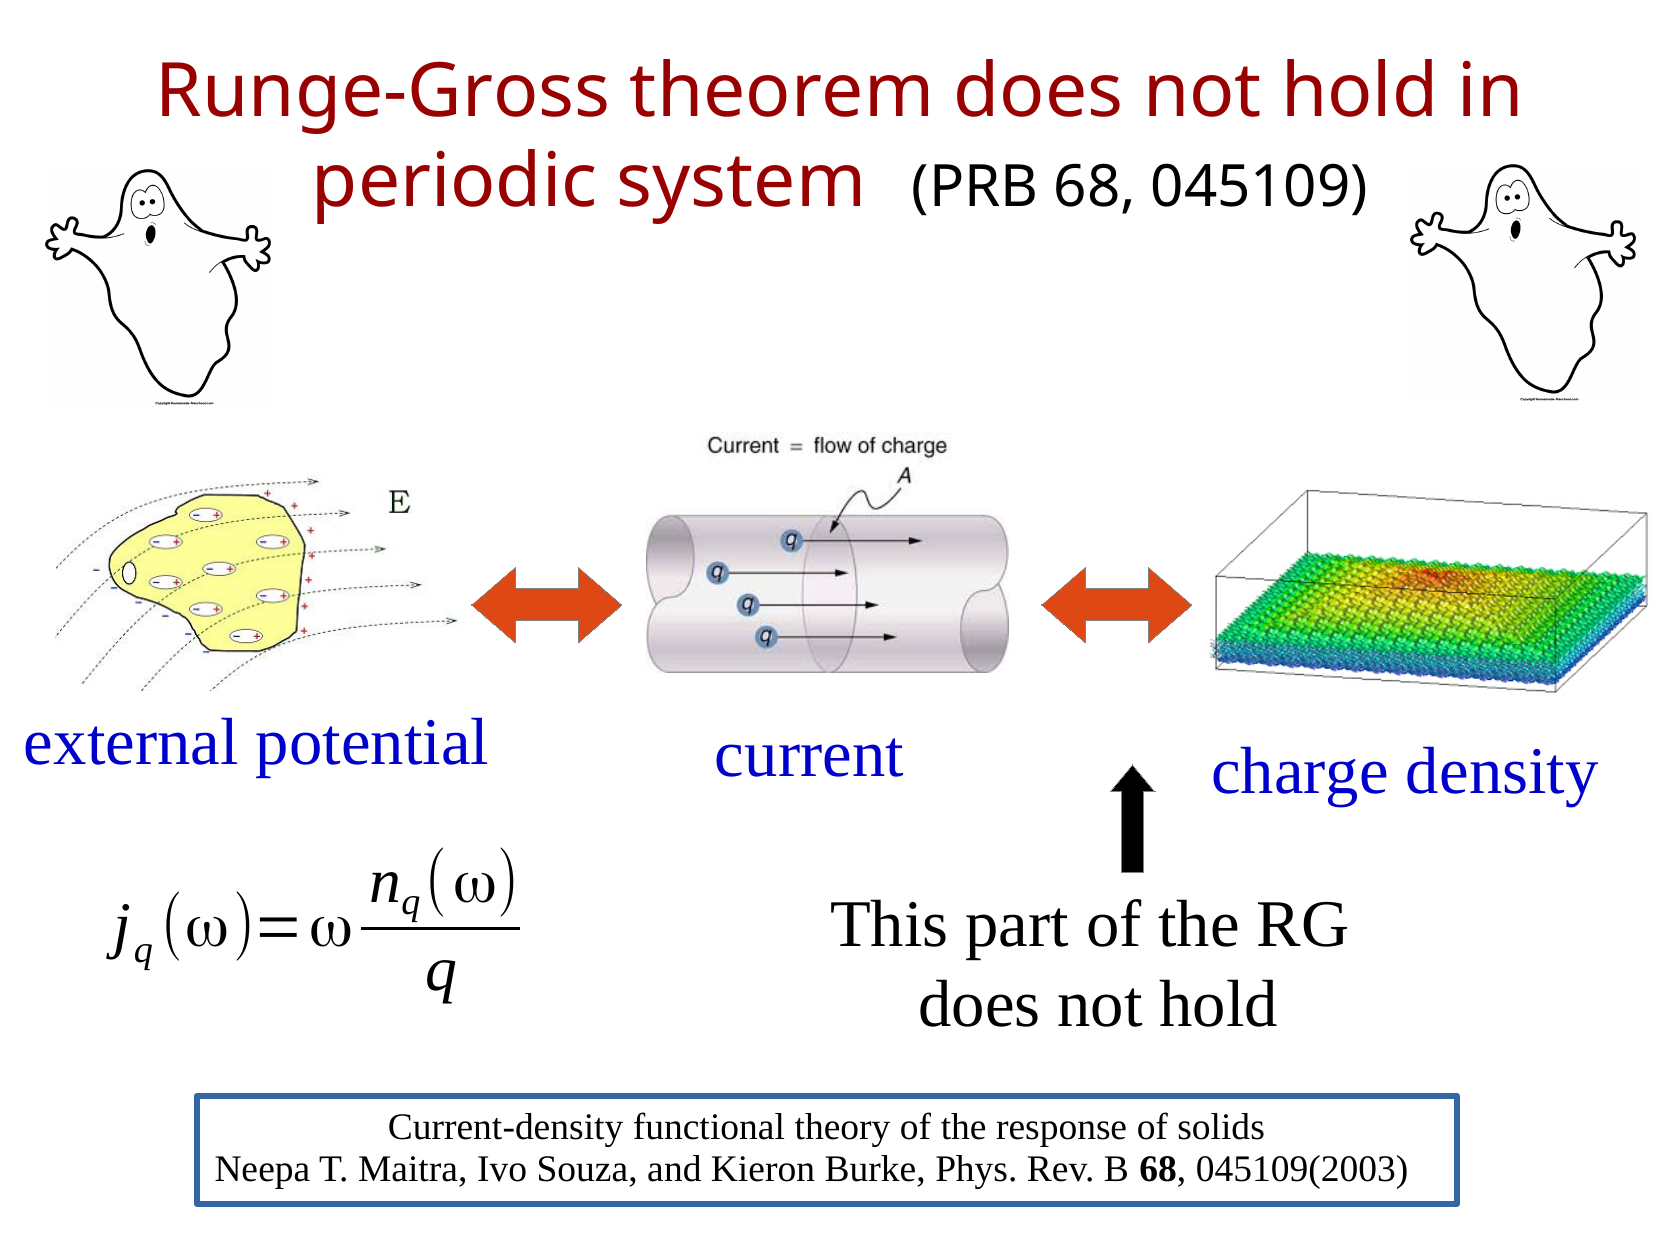

Runge-Gross theorem does not hold in periodic system (PRB 68, 045109)
external potential
current
charge density
This part of the RG does not hold
Current-density functional theory of the response of solids
Neepa T. Maitra, Ivo Souza, and Kieron Burke, Phys. Rev. B 68, 045109(2003)